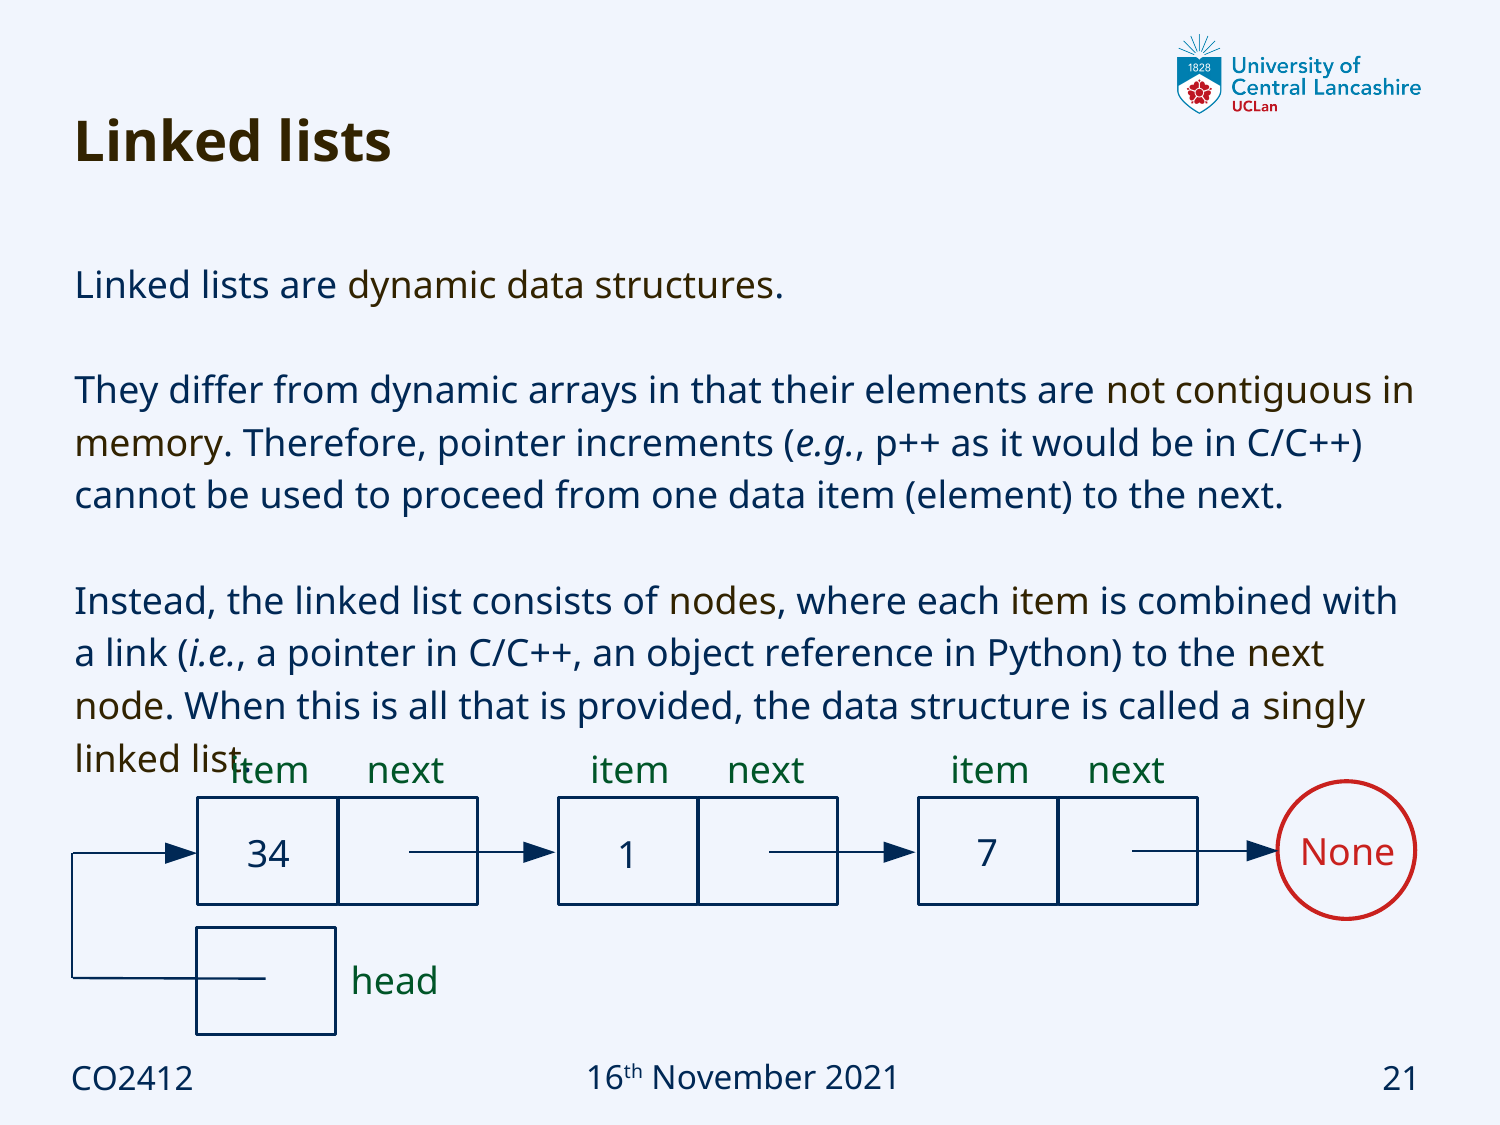

# Linked lists
Linked lists are dynamic data structures.
They differ from dynamic arrays in that their elements are not contiguous in memory. Therefore, pointer increments (e.g., p++ as it would be in C/C++) cannot be used to proceed from one data item (element) to the next.
Instead, the linked list consists of nodes, where each item is combined with a link (i.e., a pointer in C/C++, an object reference in Python) to the next node. When this is all that is provided, the data structure is called a singly linked list.
item
next
item
next
item
next
None
7
34
1
head